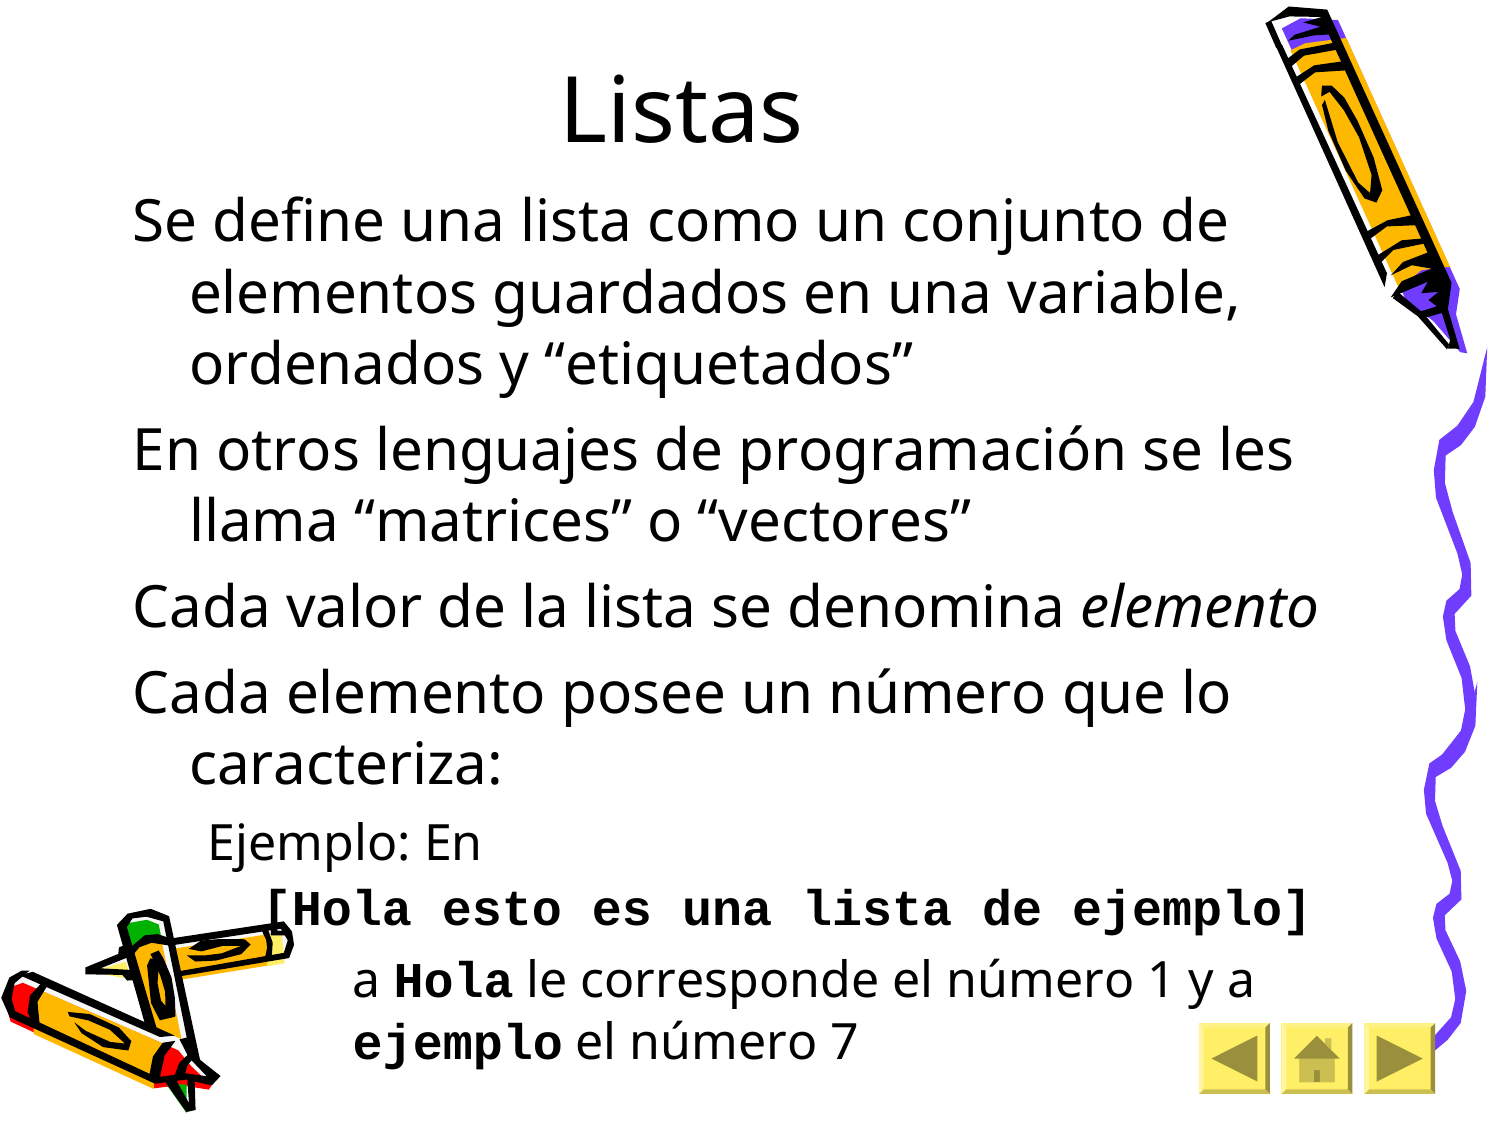

# Listas
Se define una lista como un conjunto de elementos guardados en una variable, ordenados y “etiquetados”
En otros lenguajes de programación se les llama “matrices” o “vectores”
Cada valor de la lista se denomina elemento
Cada elemento posee un número que lo caracteriza:
Ejemplo: En
[Hola esto es una lista de ejemplo]
		a Hola le corresponde el número 1 y a 		ejemplo el número 7